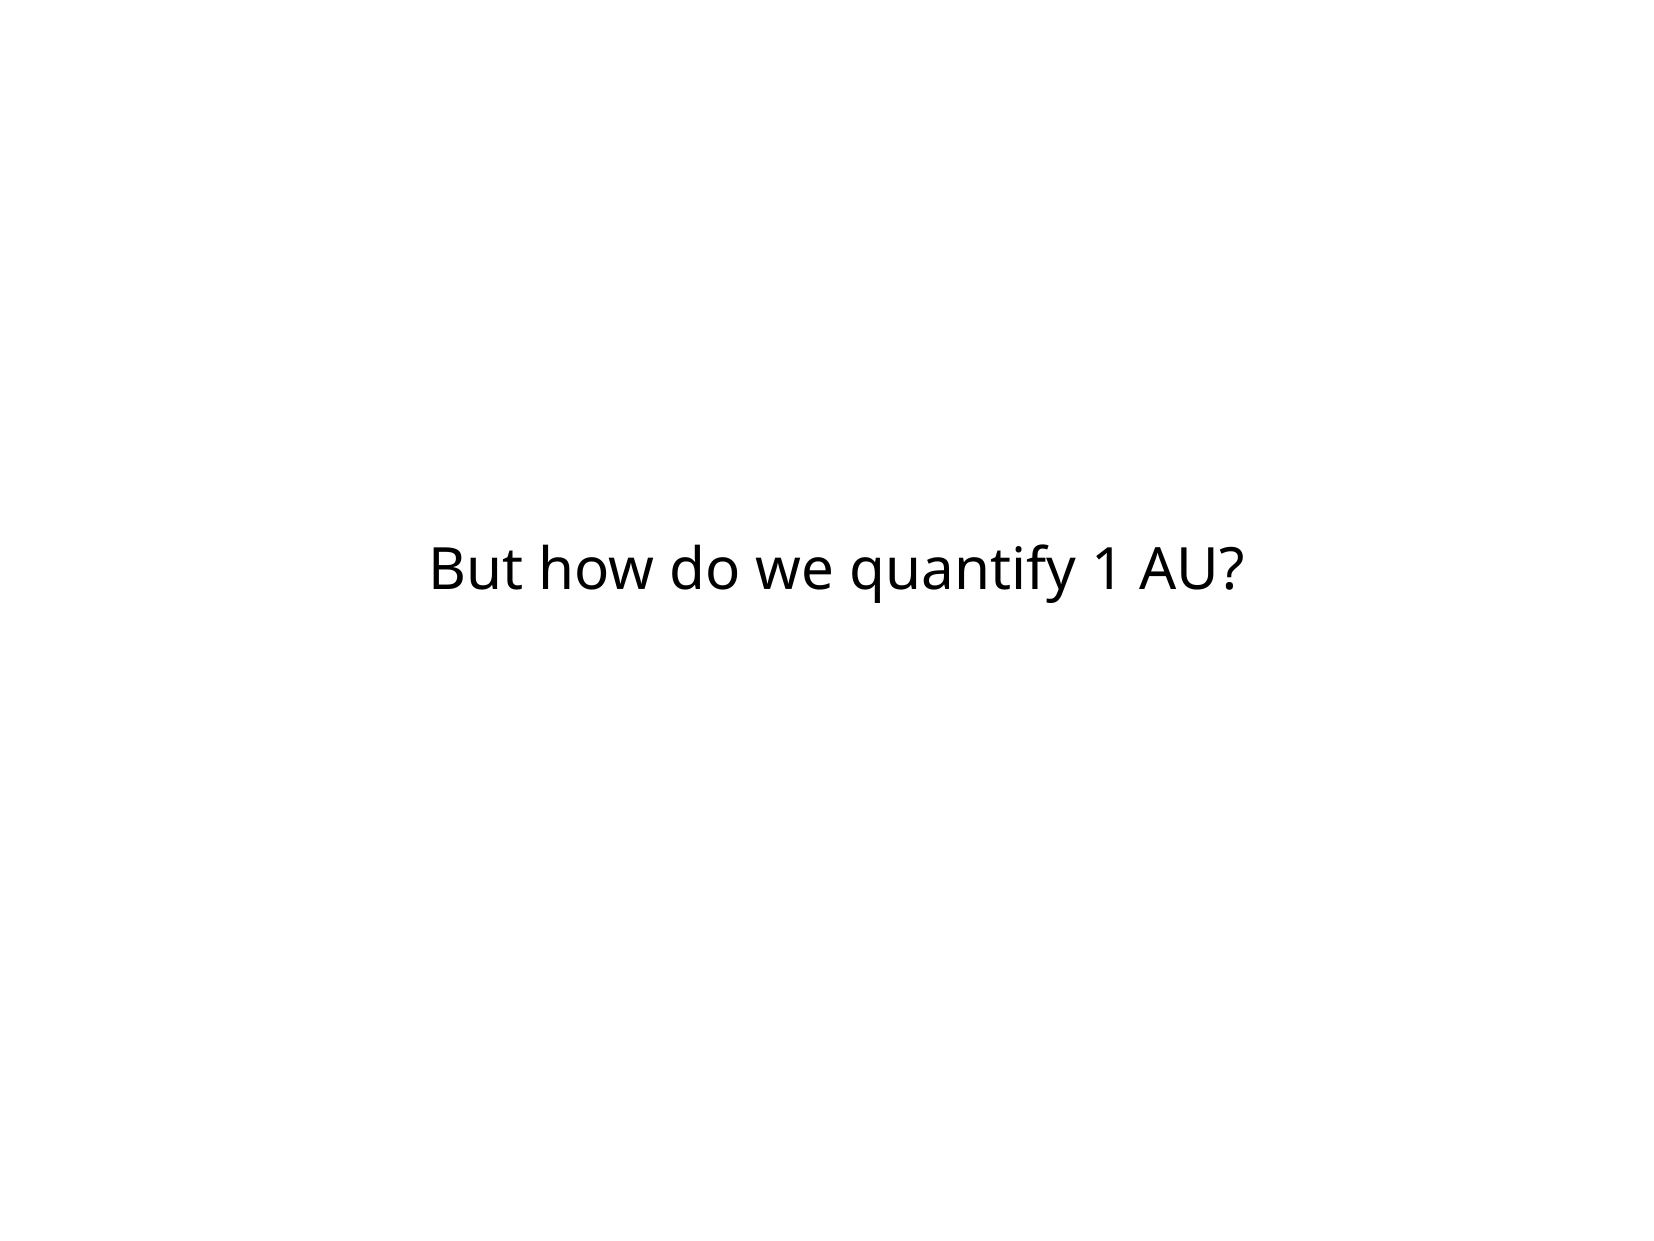

# But how do we quantify 1 AU?